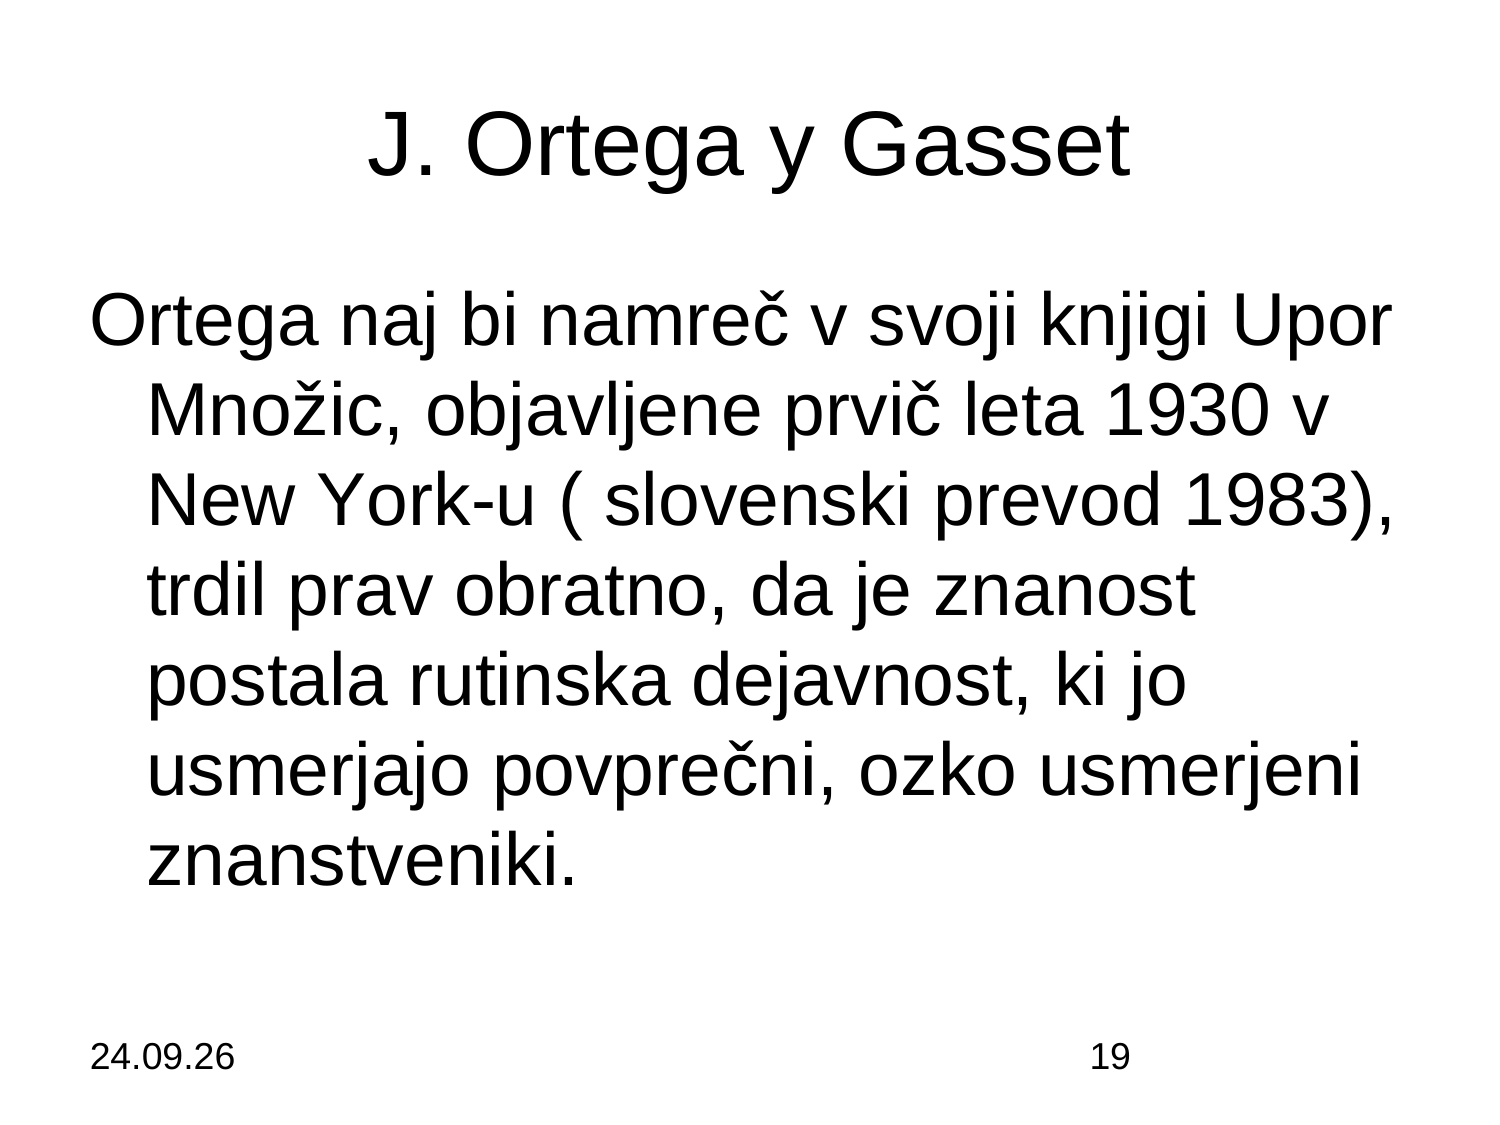

# J. Ortega y Gasset
Ortega naj bi namreč v svoji knjigi Upor Množic, objavljene prvič leta 1930 v New York-u ( slovenski prevod 1983), trdil prav obratno, da je znanost postala rutinska dejavnost, ki jo usmerjajo povprečni, ozko usmerjeni znanstveniki.
19